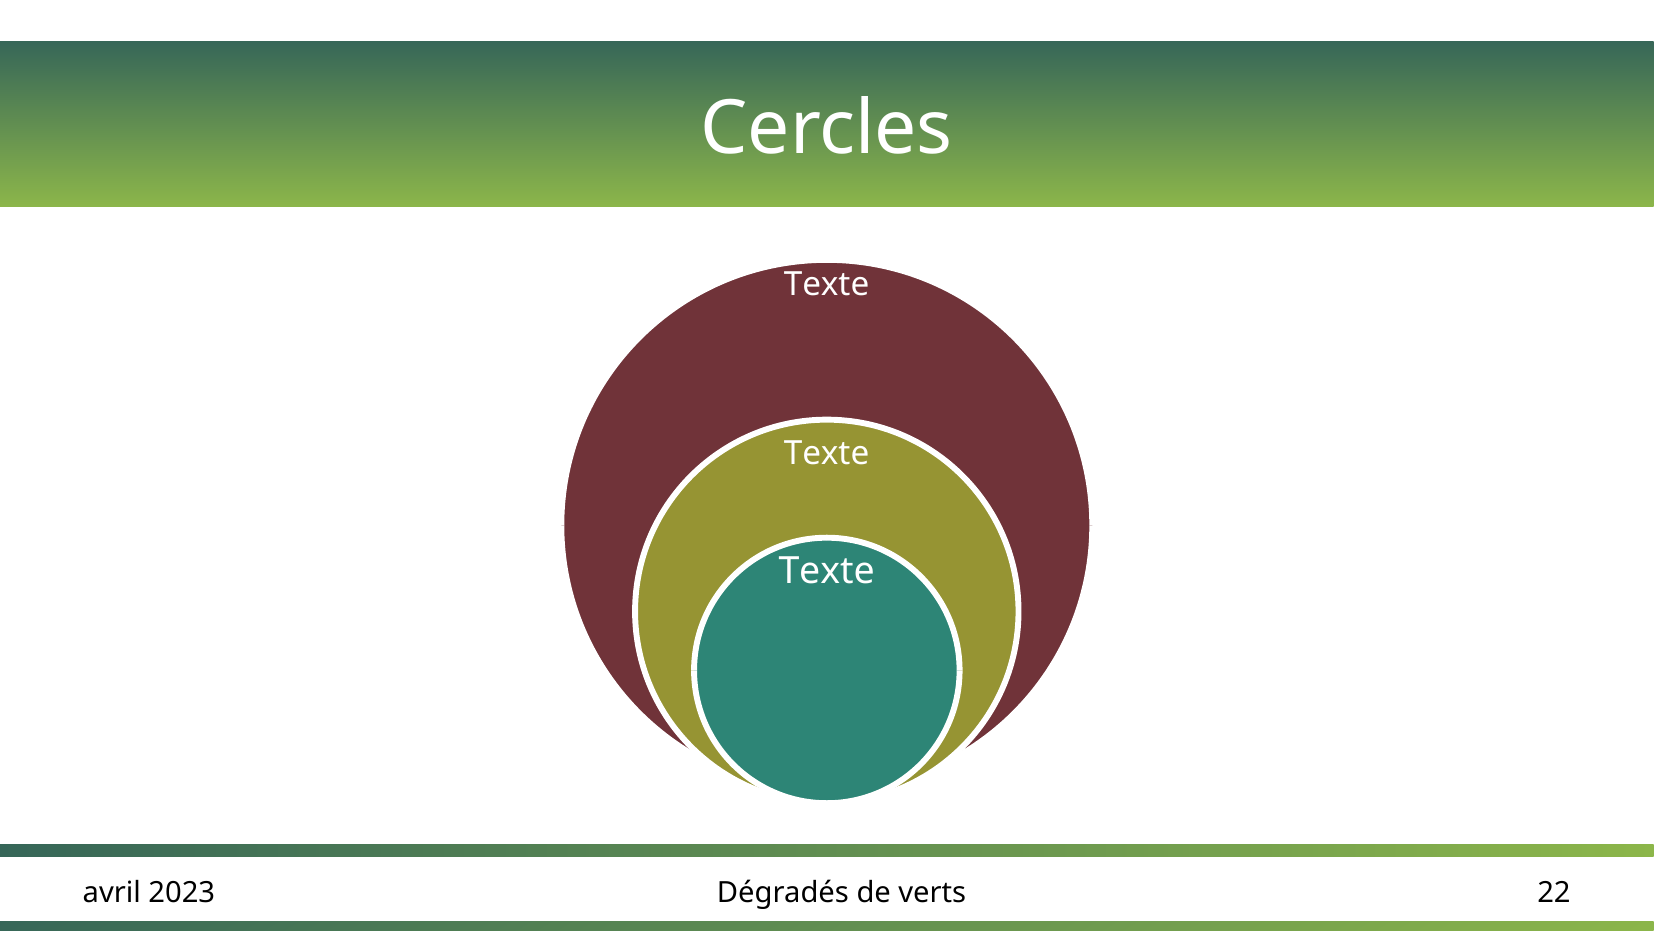

# Cercles
Texte
Texte
Texte
avril 2023
Dégradés de verts
22